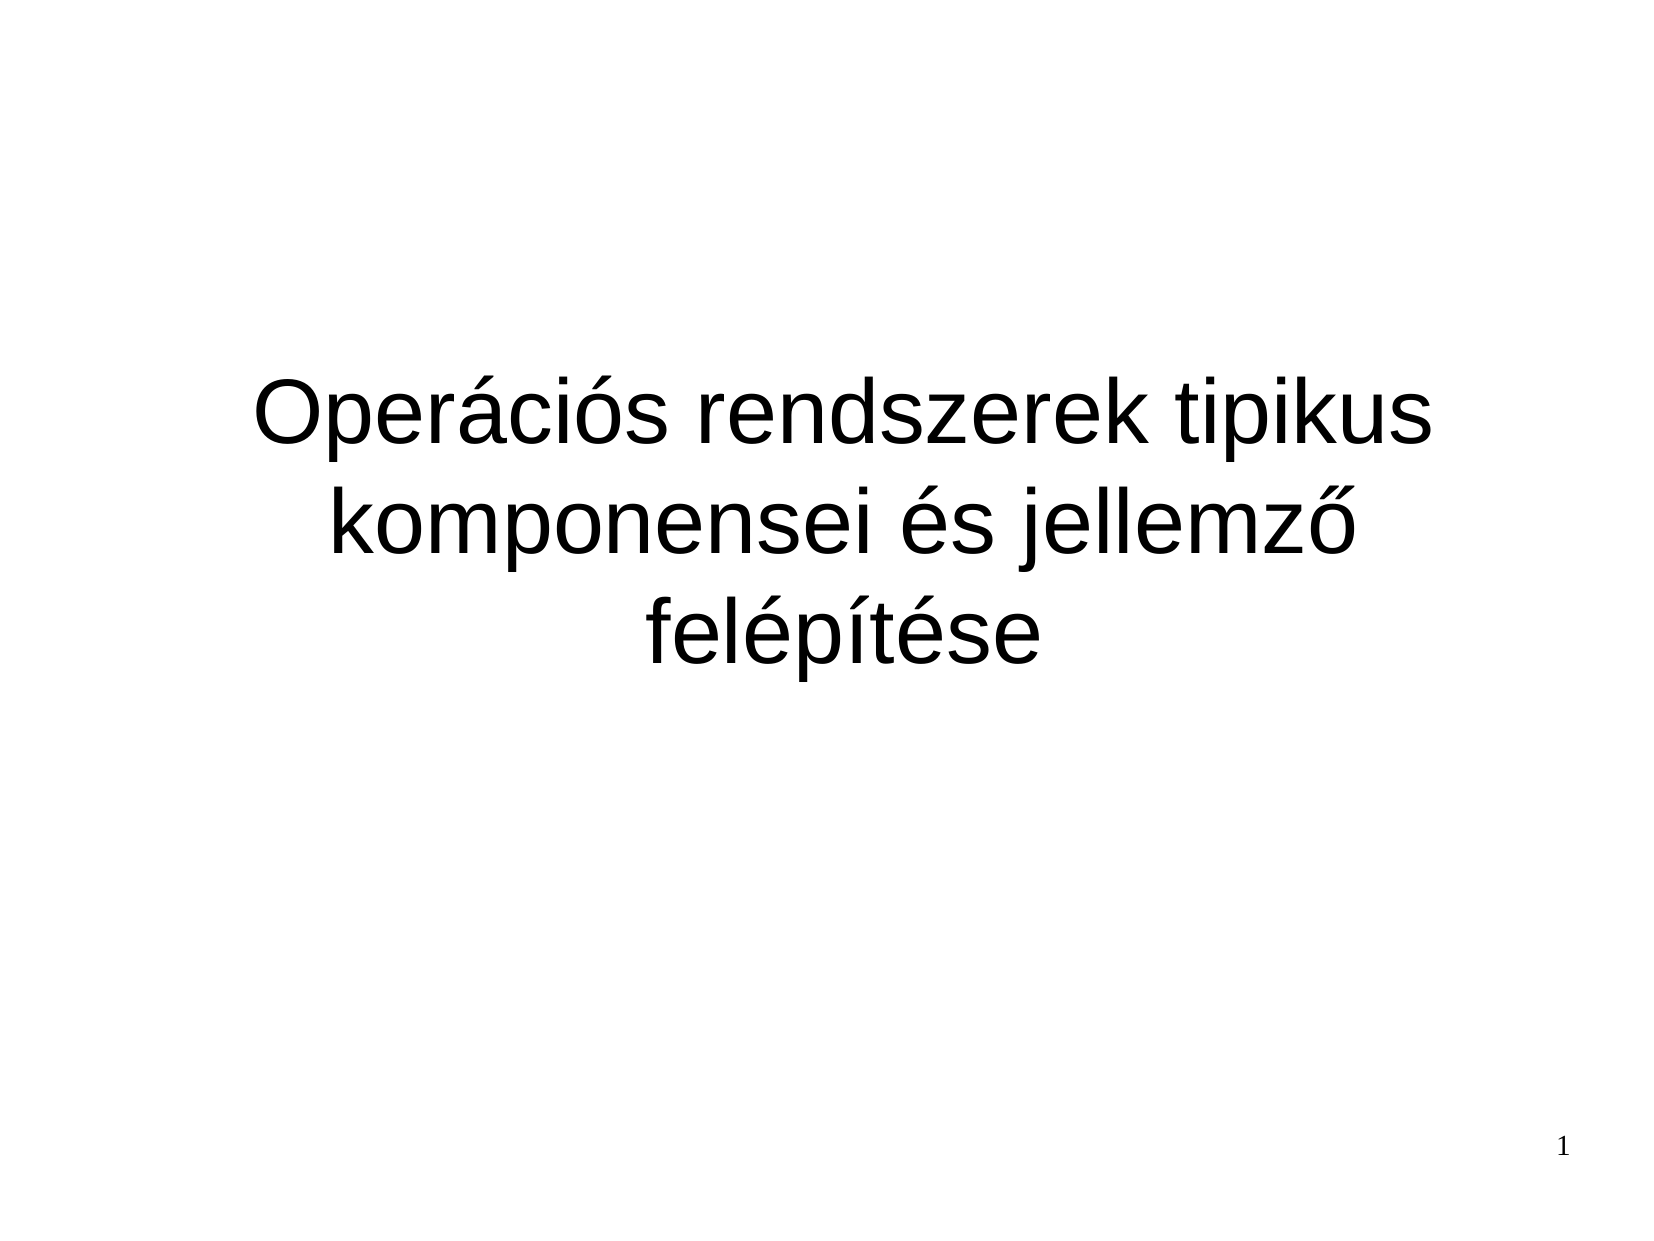

# Operációs rendszerek tipikus komponensei és jellemző felépítése
1